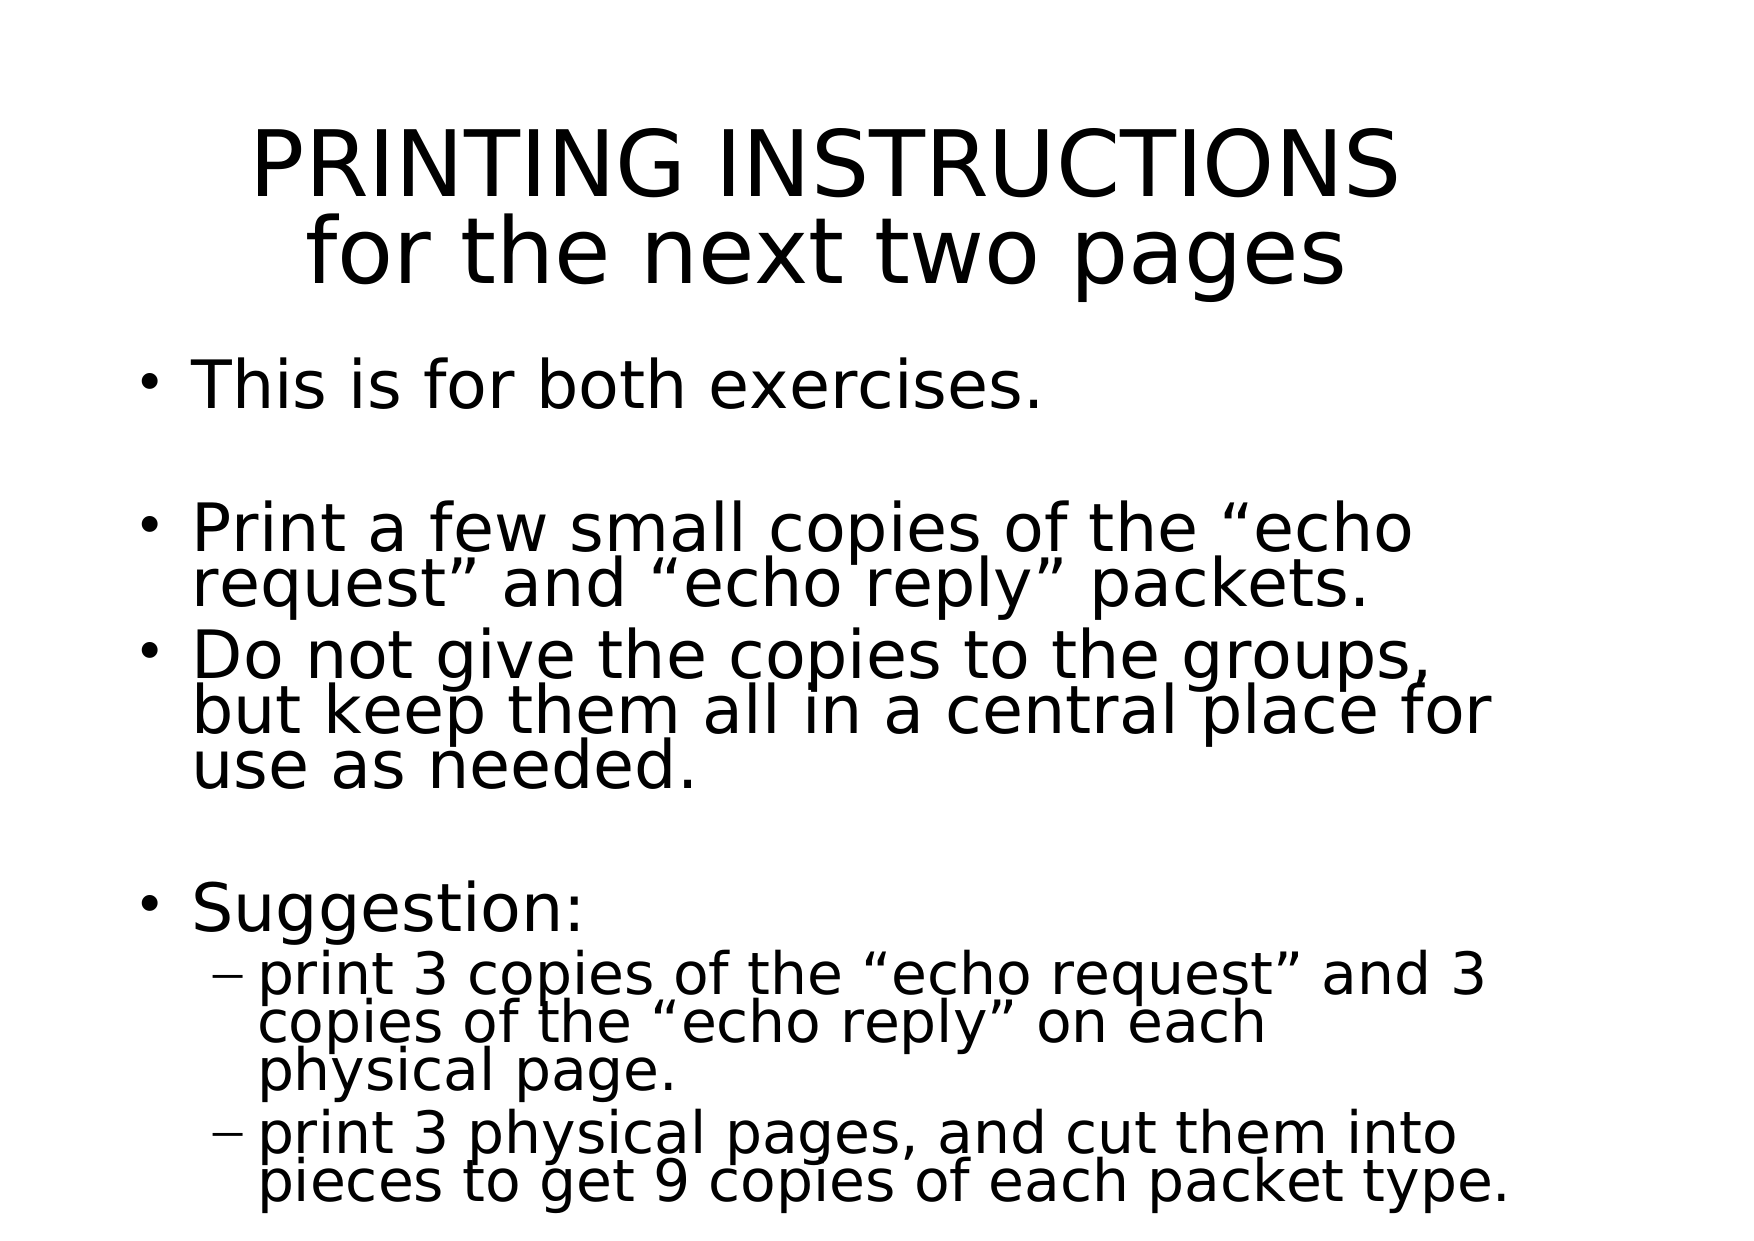

# PRINTING INSTRUCTIONS for the next two pages
This is for both exercises.
Print a few small copies of the “echo request” and “echo reply” packets.
Do not give the copies to the groups, but keep them all in a central place for use as needed.
Suggestion:
print 3 copies of the “echo request” and 3 copies of the “echo reply” on each physical page.
print 3 physical pages, and cut them into pieces to get 9 copies of each packet type.